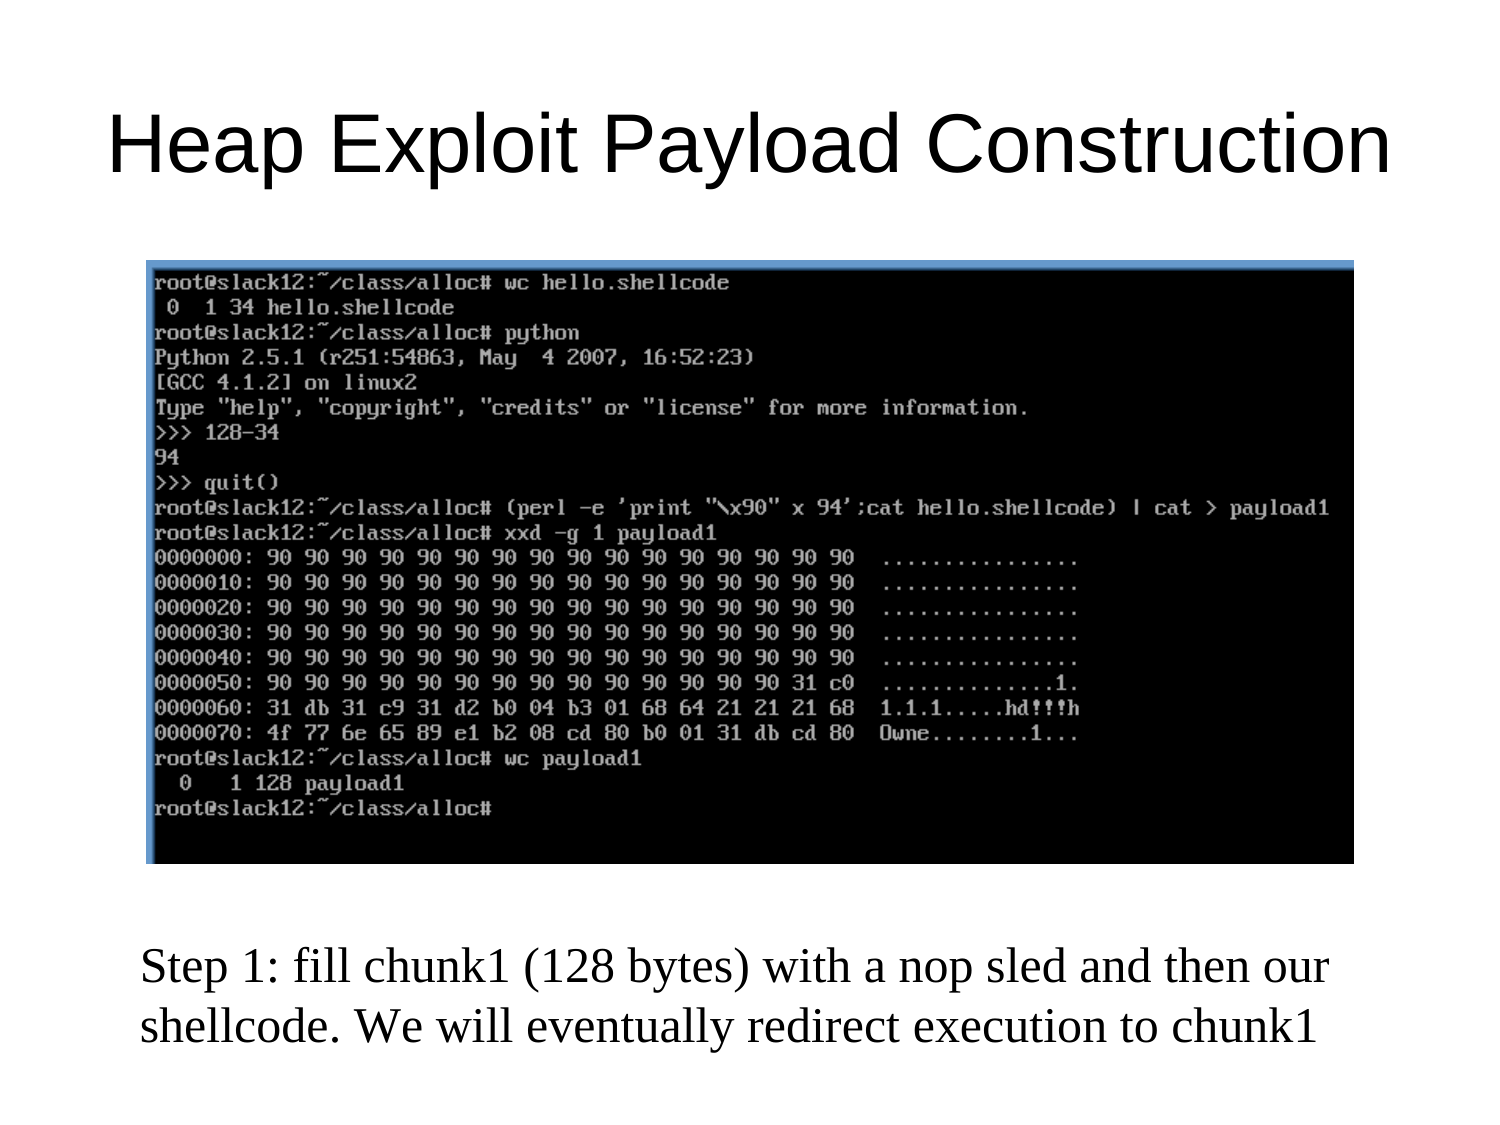

# Heap Exploit Payload Construction
Step 1: fill chunk1 (128 bytes) with a nop sled and then our shellcode. We will eventually redirect execution to chunk1